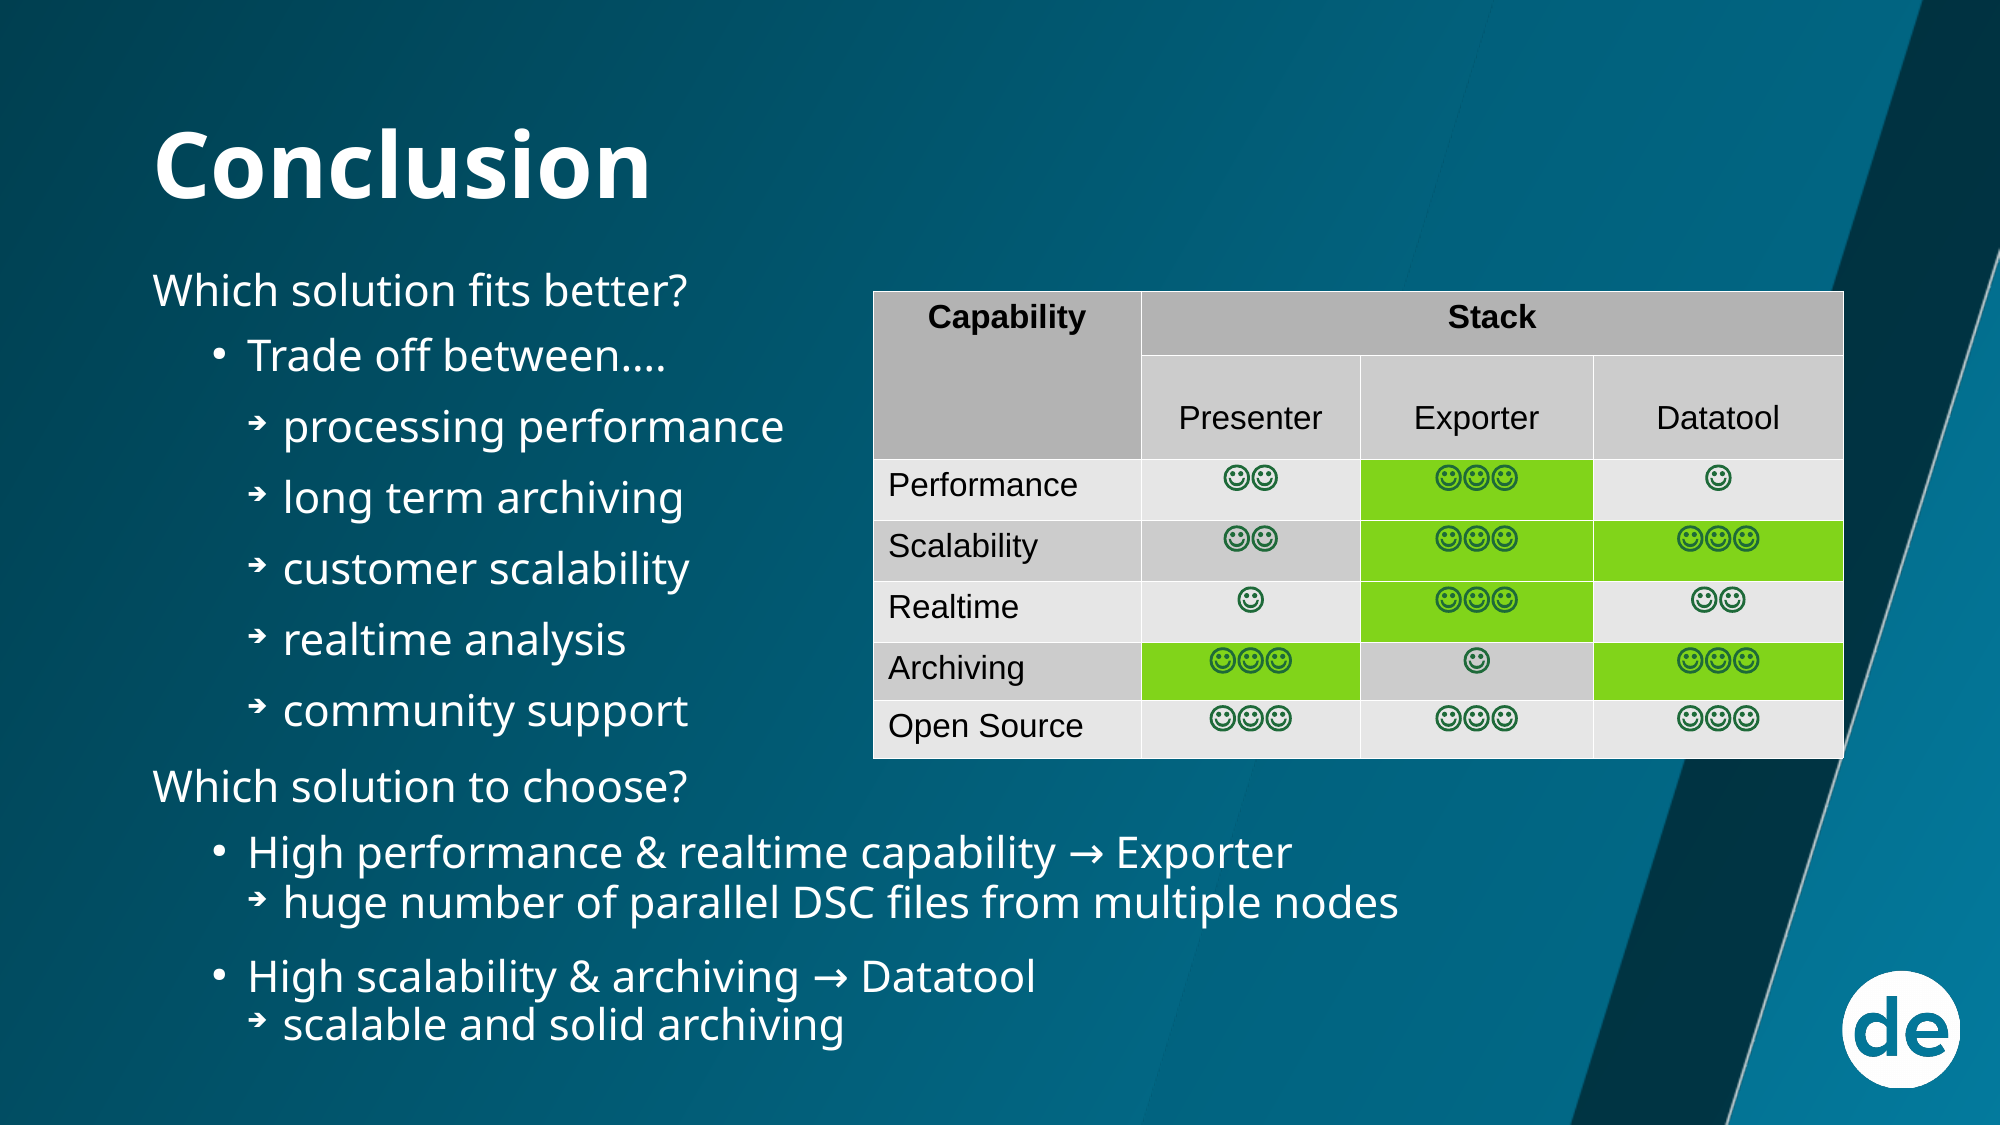

# Conclusion
Which solution fits better?
Trade off between….
processing performance
long term archiving
customer scalability
realtime analysis
community support
Which solution to choose?
High performance & realtime capability → Exporter
huge number of parallel DSC files from multiple nodes
High scalability & archiving → Datatool
scalable and solid archiving
| Capability | Stack | | |
| --- | --- | --- | --- |
| | Presenter | Exporter | Datatool |
| Performance | ☺☺ | ☺☺☺ | ☺ |
| Scalability | ☺☺ | ☺☺☺ | ☺☺☺ |
| Realtime | ☺ | ☺☺☺ | ☺☺ |
| Archiving | ☺☺☺ | ☺ | ☺☺☺ |
| Open Source | ☺☺☺ | ☺☺☺ | ☺☺☺ |